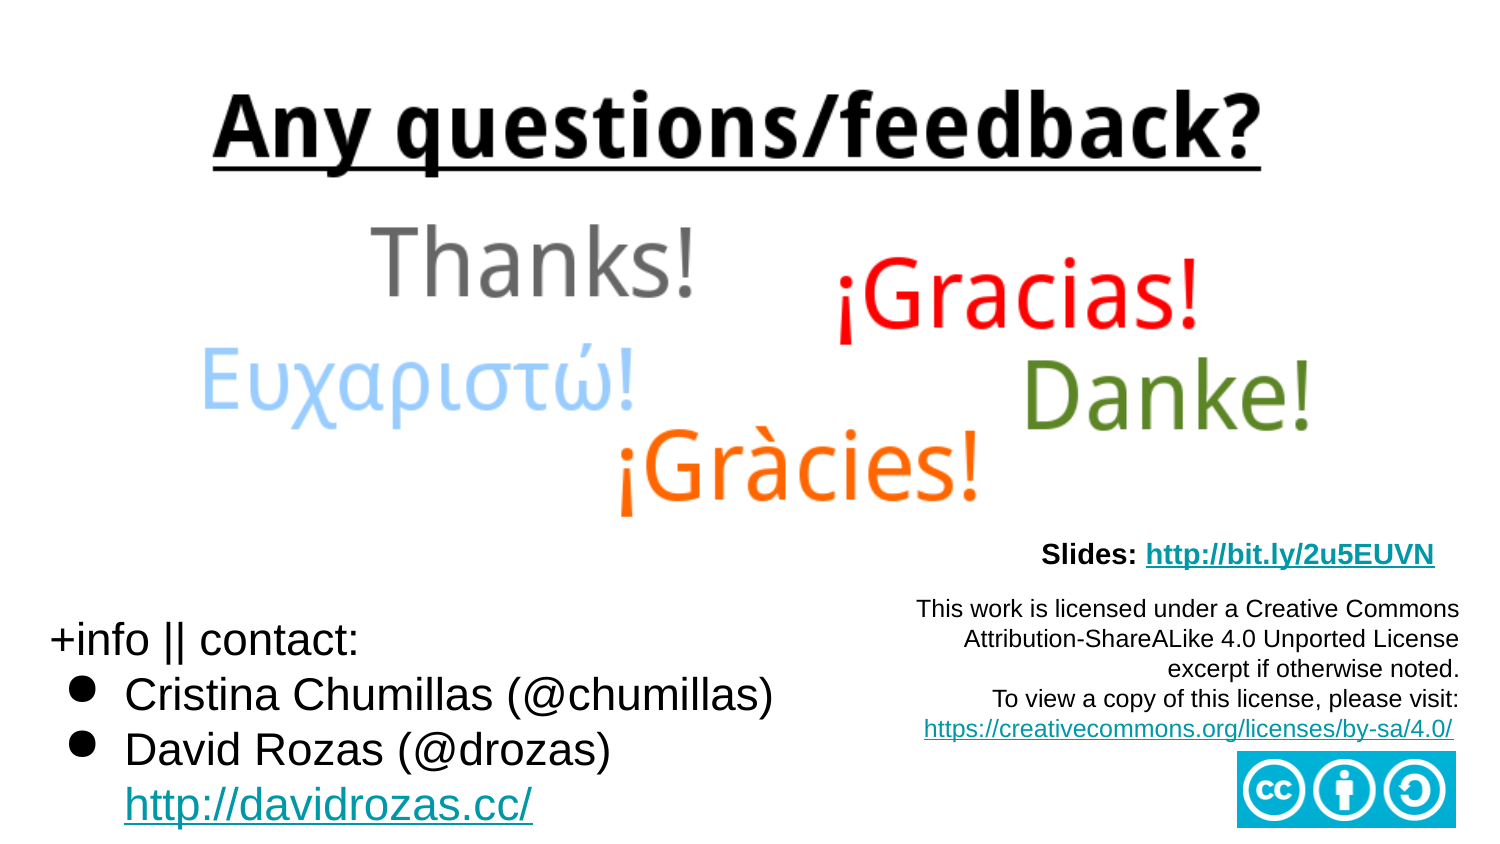

Slides: http://bit.ly/2u5EUVN
This work is licensed under a Creative Commons
Attribution-ShareALike 4.0 Unported License
excerpt if otherwise noted.
To view a copy of this license, please visit:
https://creativecommons.org/licenses/by-sa/4.0/
+info || contact:
Cristina Chumillas (@chumillas)
David Rozas (@drozas)
http://davidrozas.cc/